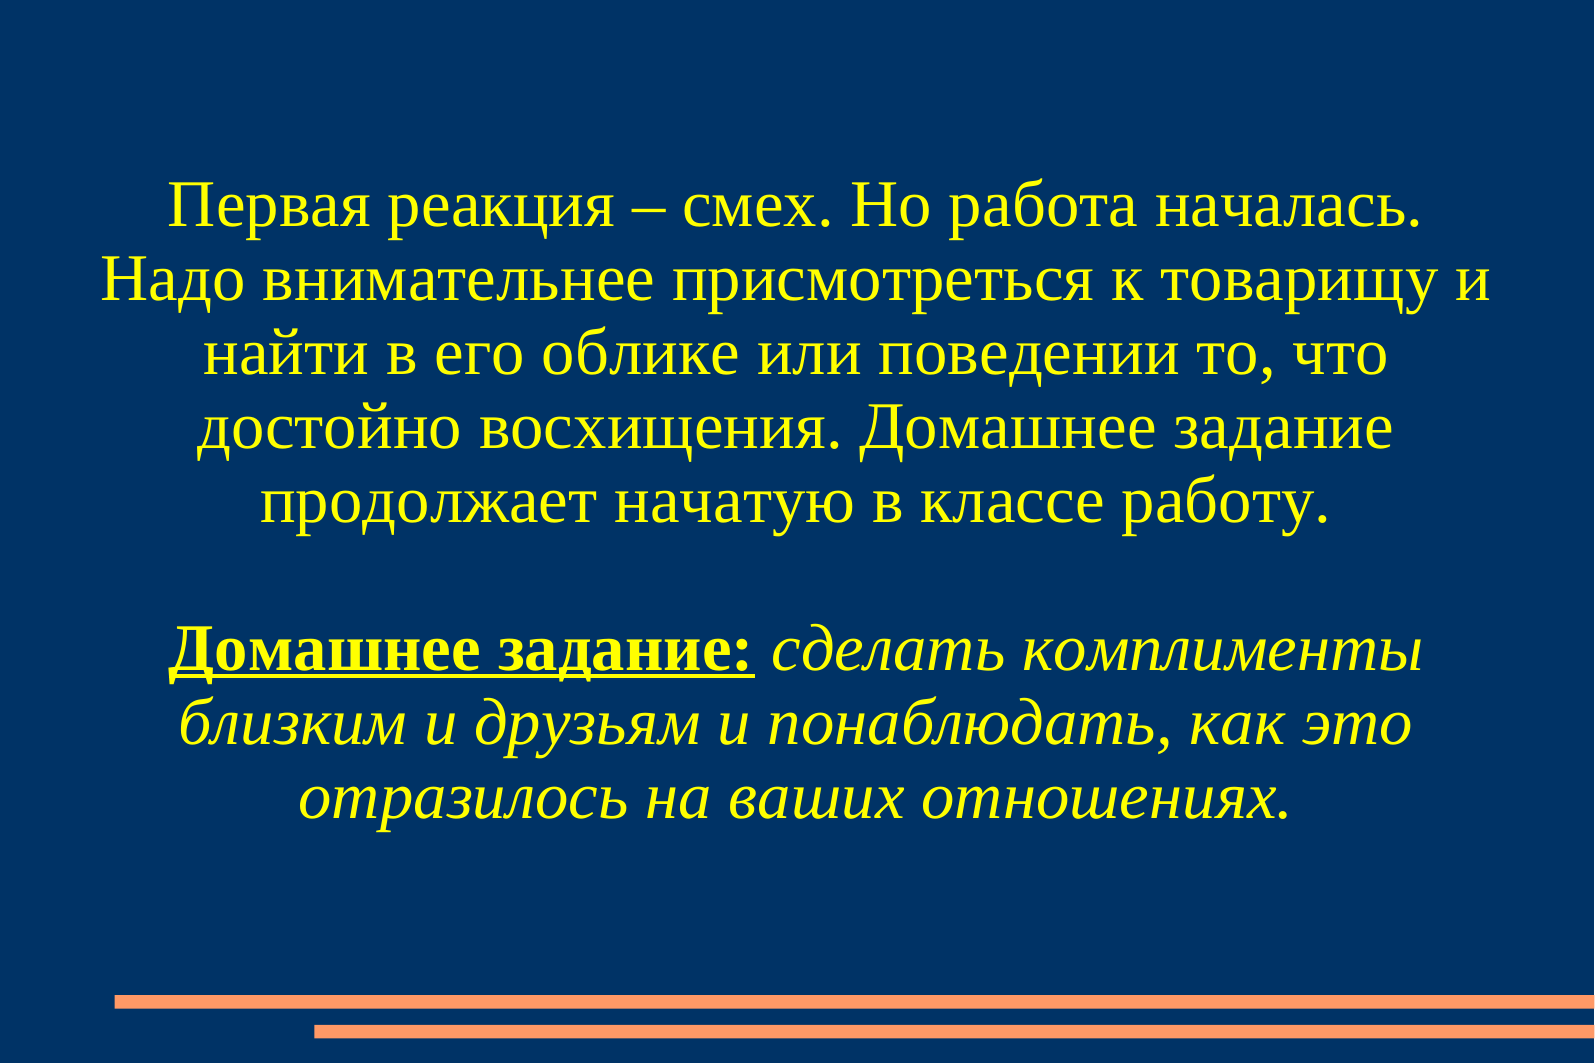

Первая реакция – смех. Но работа началась. Надо внимательнее присмотреться к товарищу и найти в его облике или поведении то, что достойно восхищения. Домашнее задание продолжает начатую в классе работу.
Домашнее задание: сделать комплименты близким и друзьям и понаблюдать, как это отразилось на ваших отношениях.